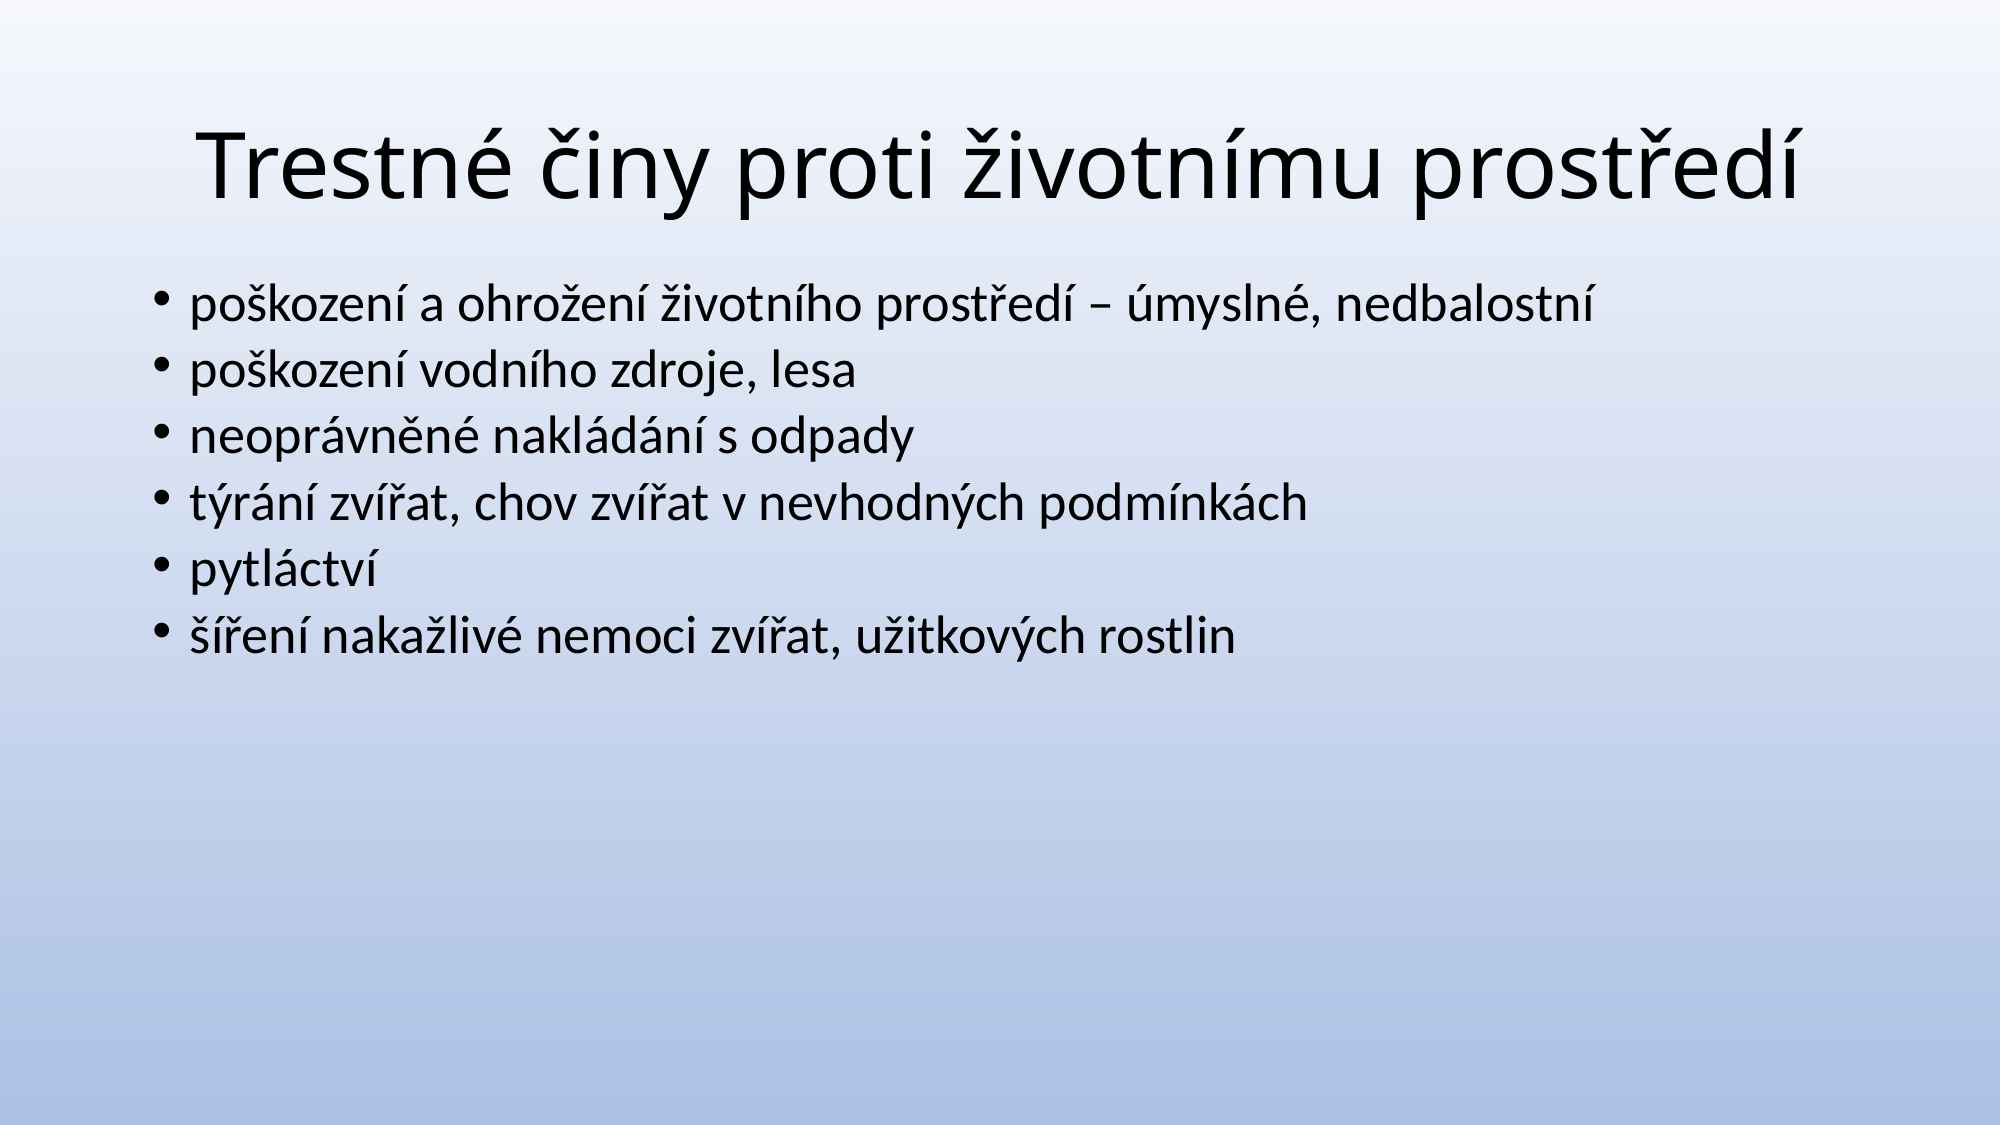

# Trestné činy proti životnímu prostředí
poškození a ohrožení životního prostředí – úmyslné, nedbalostní
poškození vodního zdroje, lesa
neoprávněné nakládání s odpady
týrání zvířat, chov zvířat v nevhodných podmínkách
pytláctví
šíření nakažlivé nemoci zvířat, užitkových rostlin